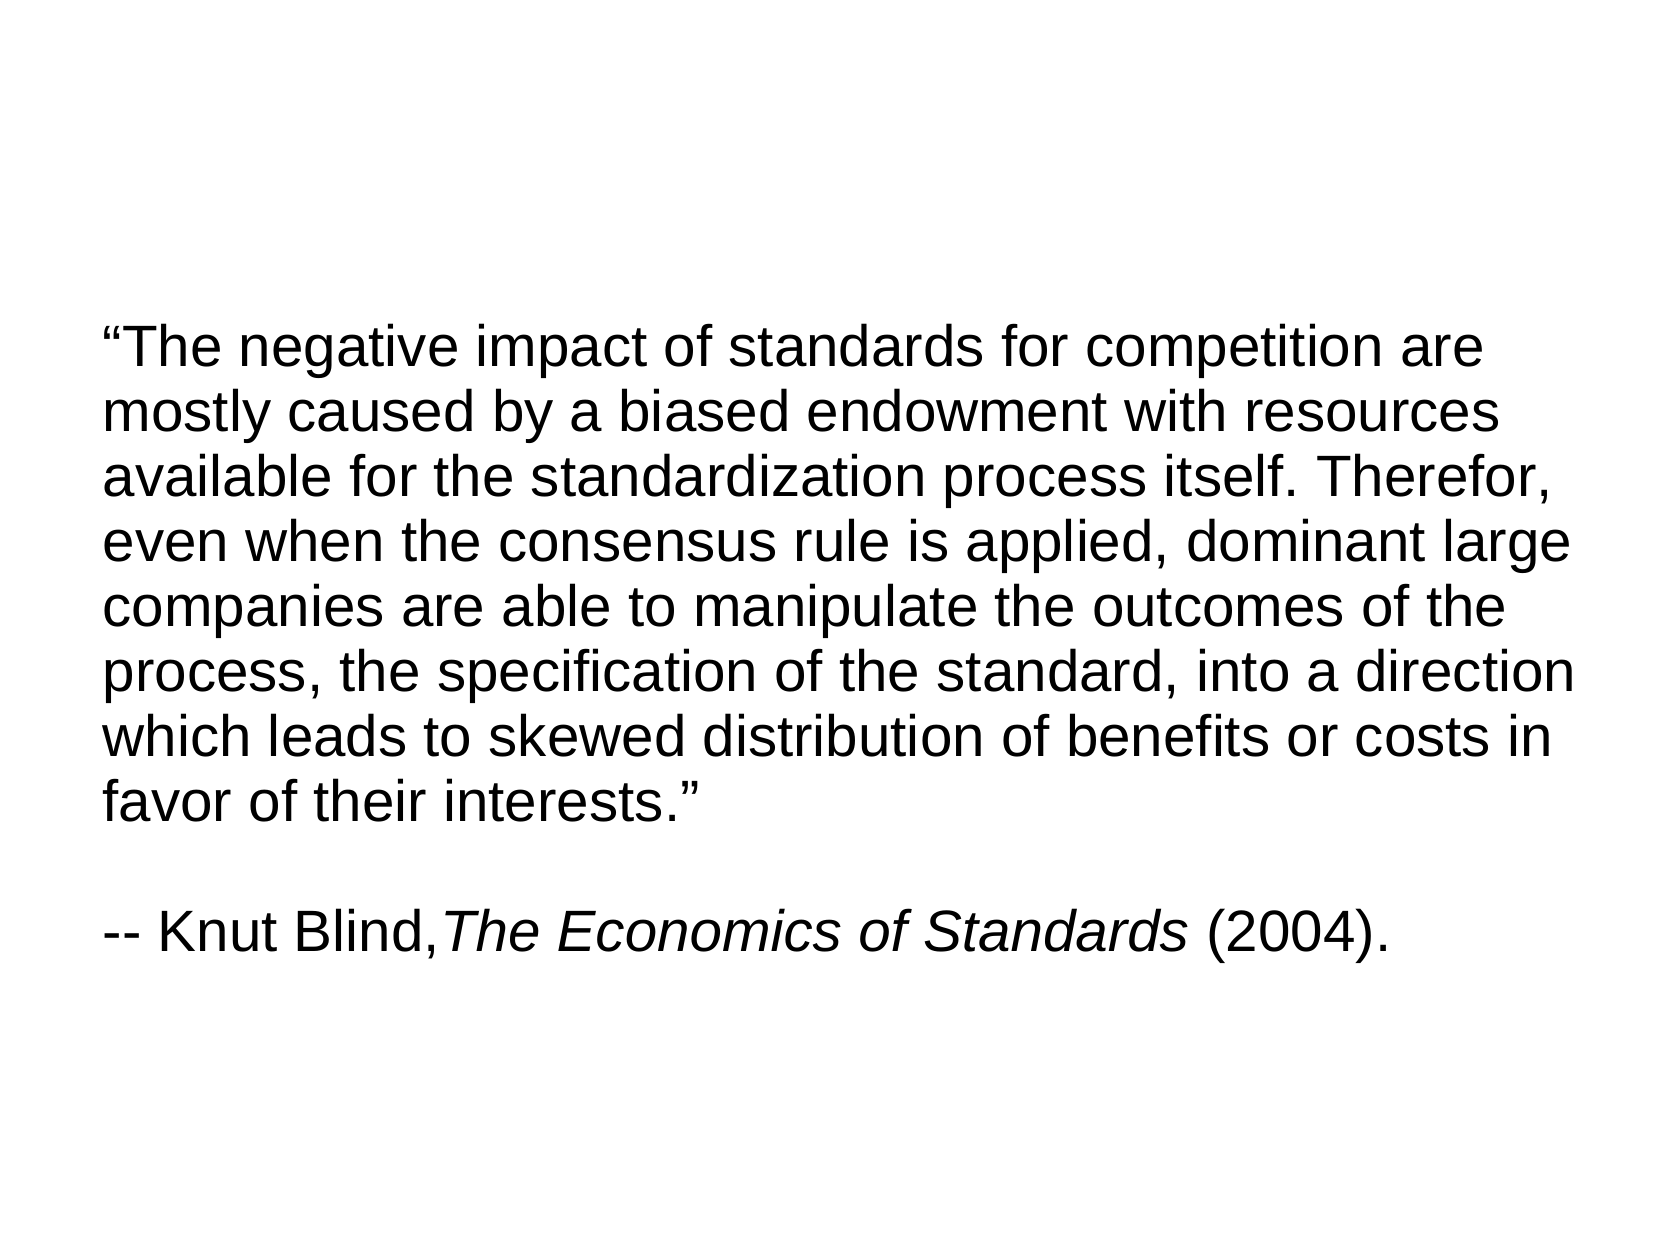

“The negative impact of standards for competition are mostly caused by a biased endowment with resources available for the standardization process itself. Therefor, even when the consensus rule is applied, dominant large companies are able to manipulate the outcomes of the process, the specification of the standard, into a direction which leads to skewed distribution of benefits or costs in favor of their interests.”
-- Knut Blind,The Economics of Standards (2004).